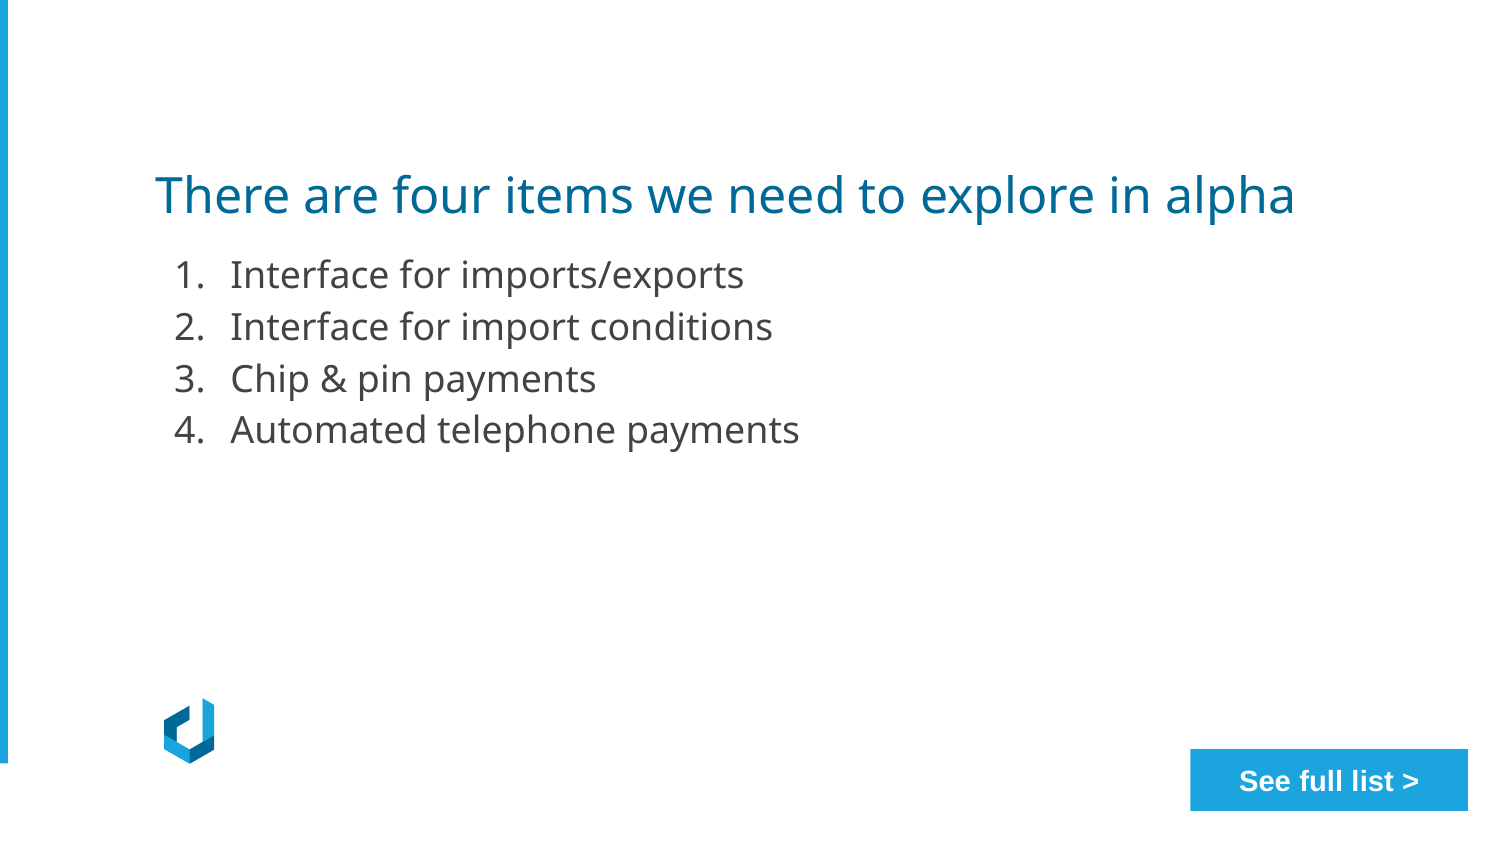

# There are four items we need to explore in alpha
Interface for imports/exports
Interface for import conditions
Chip & pin payments
Automated telephone payments
See full list >